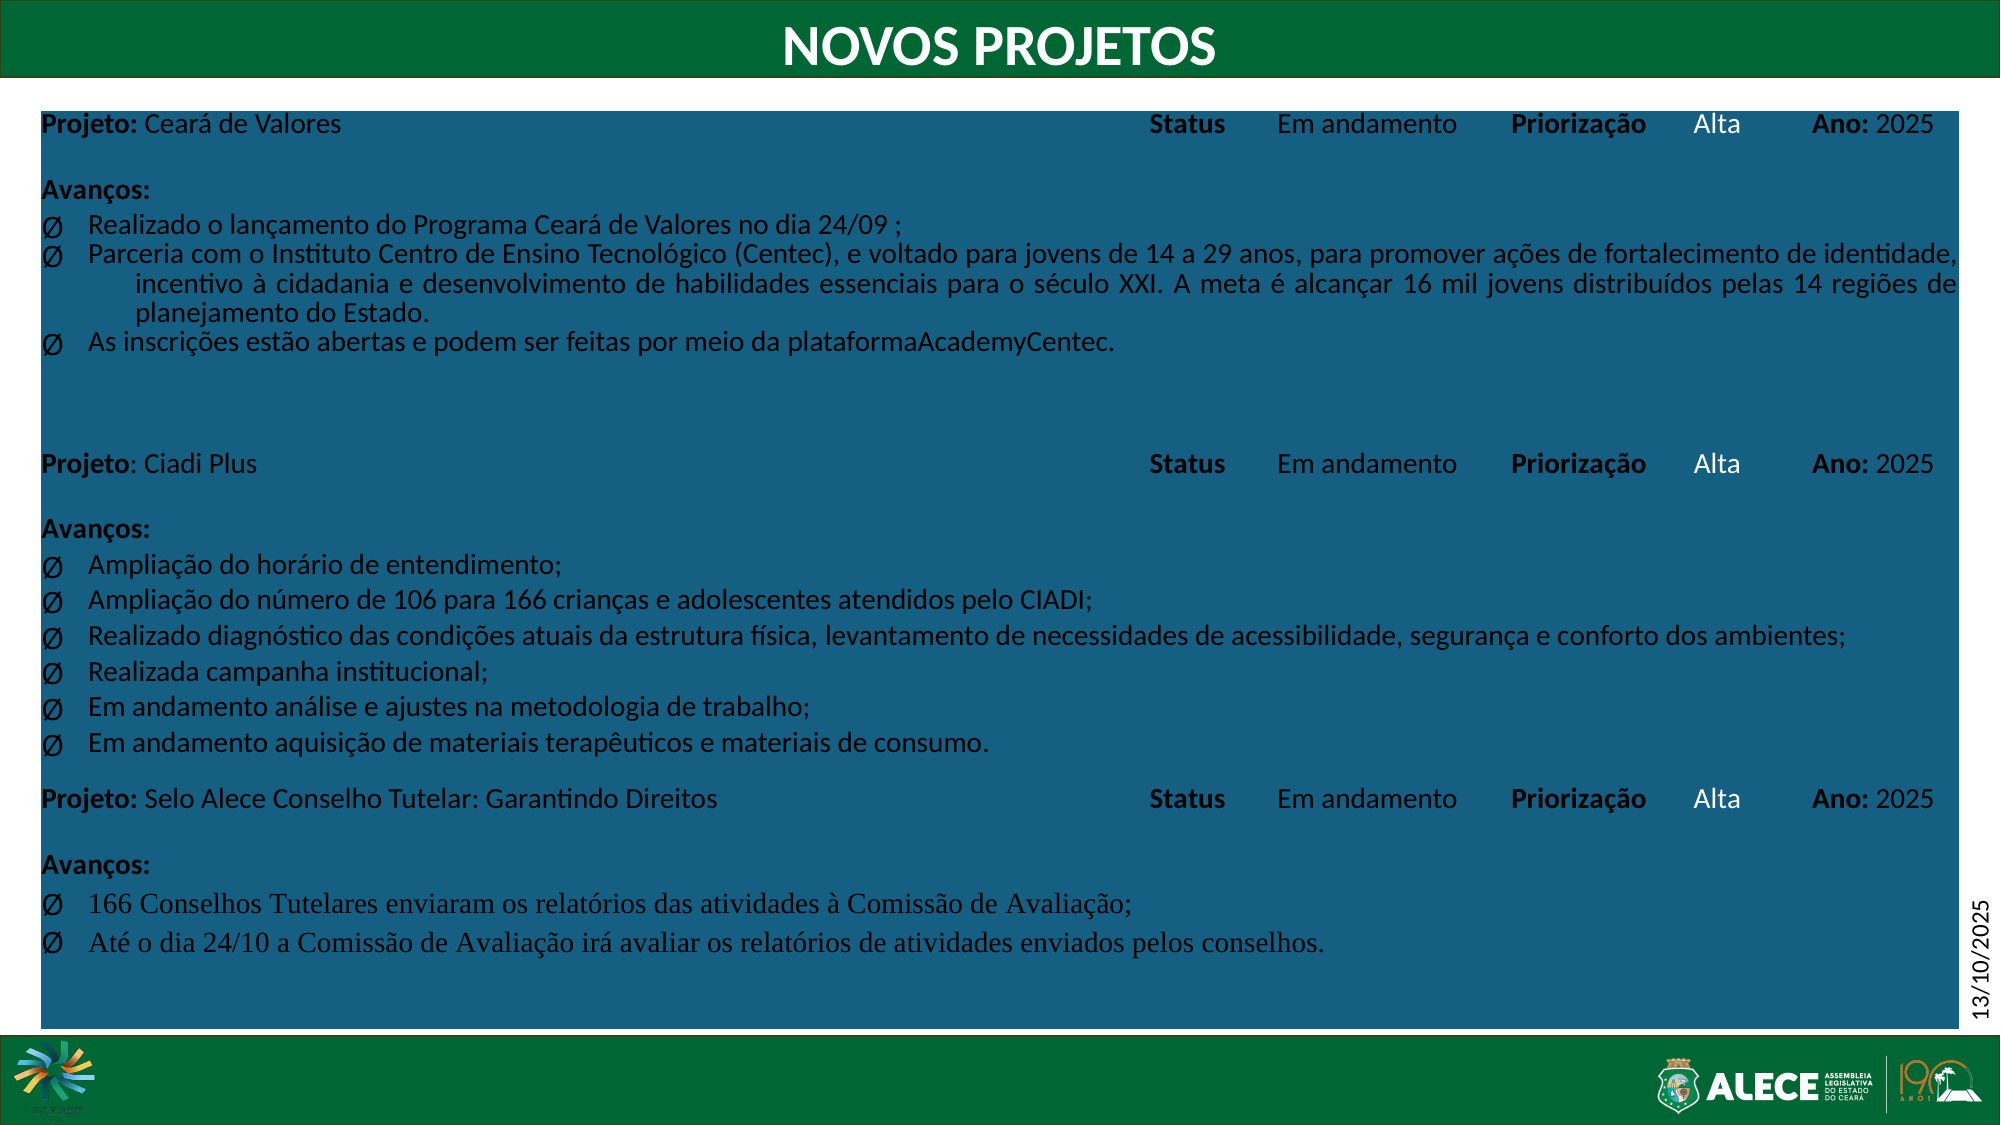

NOVOS PROJETOS
| Projeto: Ceará de Valores | Status | Em andamento | Priorização | Alta | Ano: 2025 |
| --- | --- | --- | --- | --- | --- |
| Avanços: Realizado o lançamento do Programa Ceará de Valores no dia 24/09 ; Parceria com o Instituto Centro de Ensino Tecnológico (Centec), e voltado para jovens de 14 a 29 anos, para promover ações de fortalecimento de identidade, incentivo à cidadania e desenvolvimento de habilidades essenciais para o século XXI. A meta é alcançar 16 mil jovens distribuídos pelas 14 regiões de planejamento do Estado.  As inscrições estão abertas e podem ser feitas por meio da plataformaAcademyCentec. | | | | | |
| Projeto: Ciadi Plus | Status | Em andamento | Priorização | Alta | Ano: 2025 |
| Avanços: Ampliação do horário de entendimento; Ampliação do número de 106 para 166 crianças e adolescentes atendidos pelo CIADI; Realizado diagnóstico das condições atuais da estrutura física, levantamento de necessidades de acessibilidade, segurança e conforto dos ambientes; Realizada campanha institucional; Em andamento análise e ajustes na metodologia de trabalho; Em andamento aquisição de materiais terapêuticos e materiais de consumo. | | | | | |
| Projeto: Selo Alece Conselho Tutelar: Garantindo Direitos | Status | Em andamento | Priorização | Alta | Ano: 2025 |
| Avanços: 166 Conselhos Tutelares enviaram os relatórios das atividades à Comissão de Avaliação; Até o dia 24/10 a Comissão de Avaliação irá avaliar os relatórios de atividades enviados pelos conselhos. | | | | | |
13/10/2025